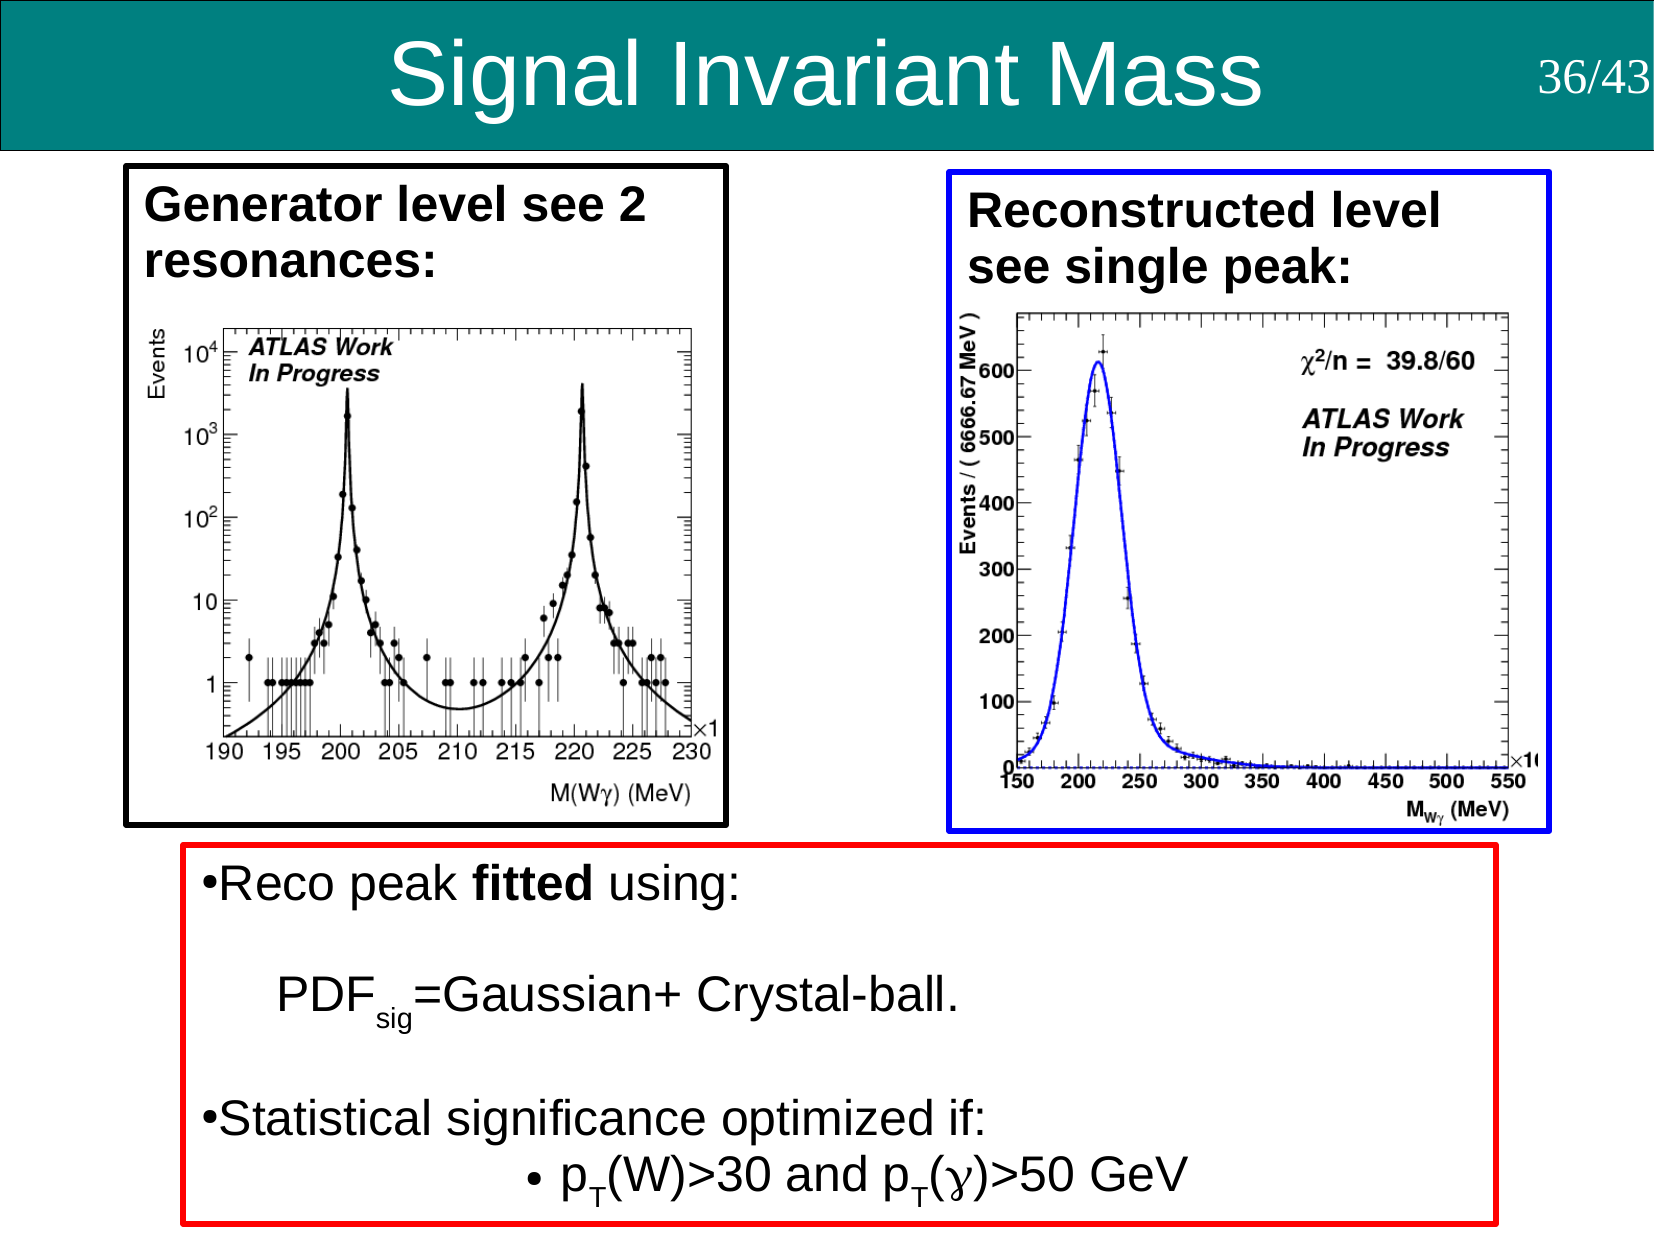

# Signal Invariant Mass
36
Generator level see 2 resonances:
Reconstructed level see single peak:
Reco peak fitted using:
	PDFsig=Gaussian+ Crystal-ball.
Statistical significance optimized if:
pT(W)>30 and pT()>50 GeV